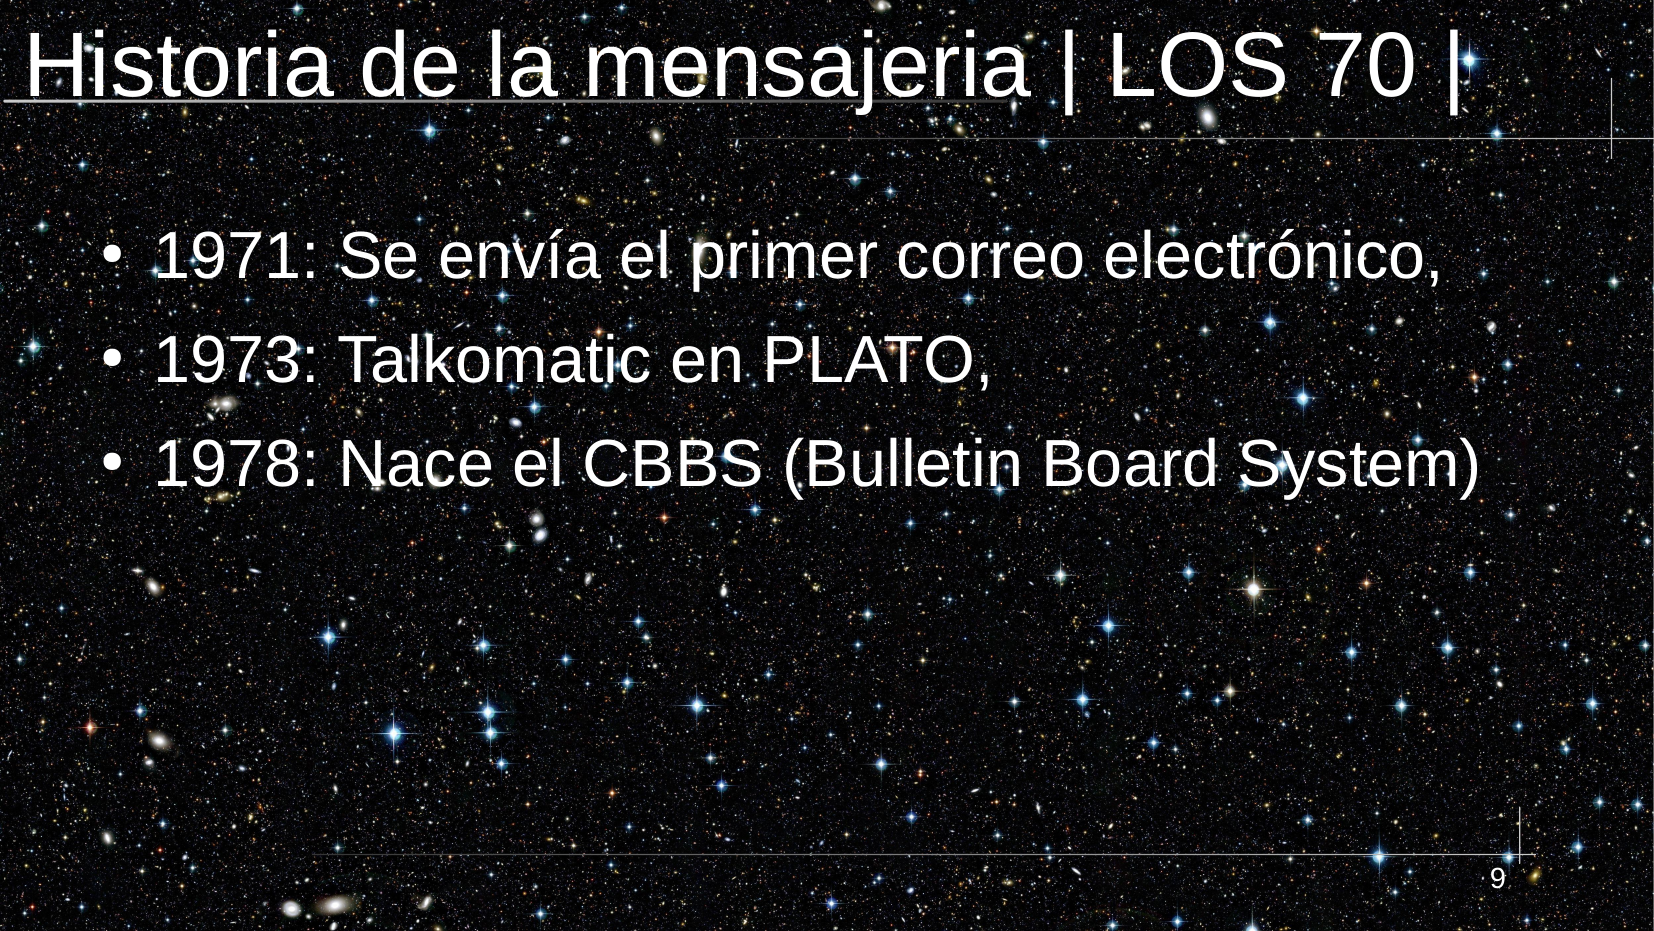

# Historia de la mensajeria | LOS 70 |
1971: Se envía el primer correo electrónico,
1973: Talkomatic en PLATO,
1978: Nace el CBBS (Bulletin Board System)
9